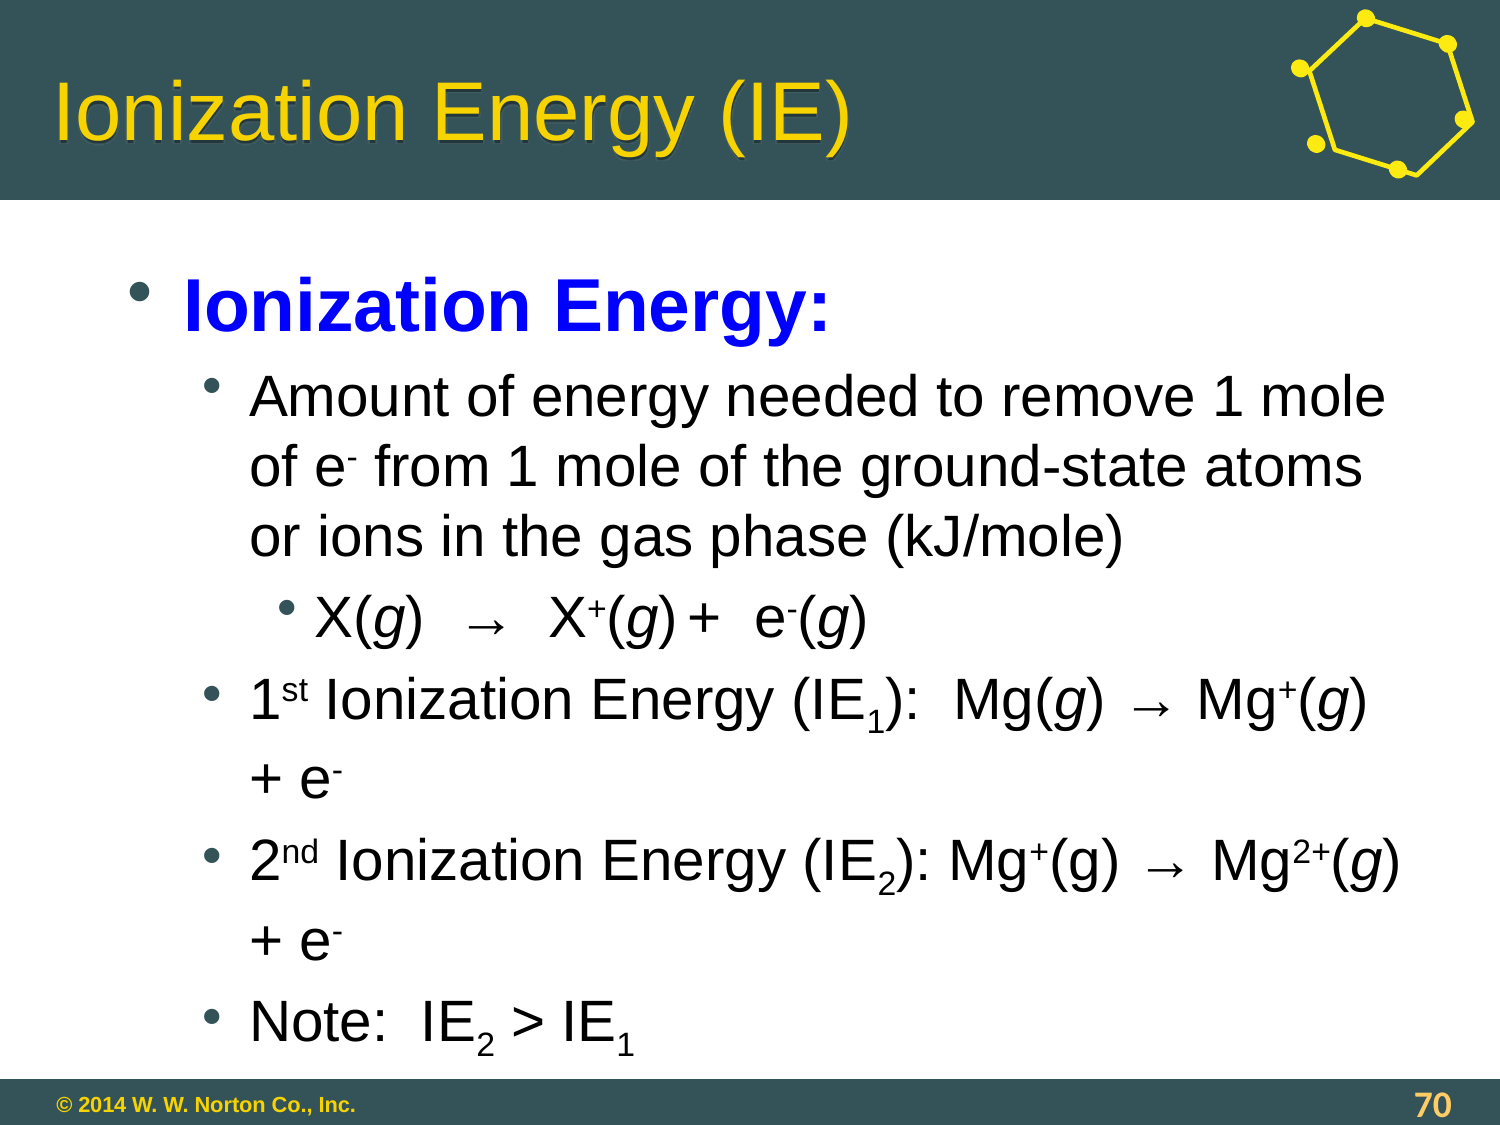

Ionization Energy (IE)
# Ionization Energy:
Amount of energy needed to remove 1 mole of e- from 1 mole of the ground-state atoms or ions in the gas phase (kJ/mole)
X(g) → X+(g) + e-(g)
1st Ionization Energy (IE1): Mg(g) → Mg+(g) + e-
2nd Ionization Energy (IE2): Mg+(g) → Mg2+(g) + e-
Note: IE2 > IE1